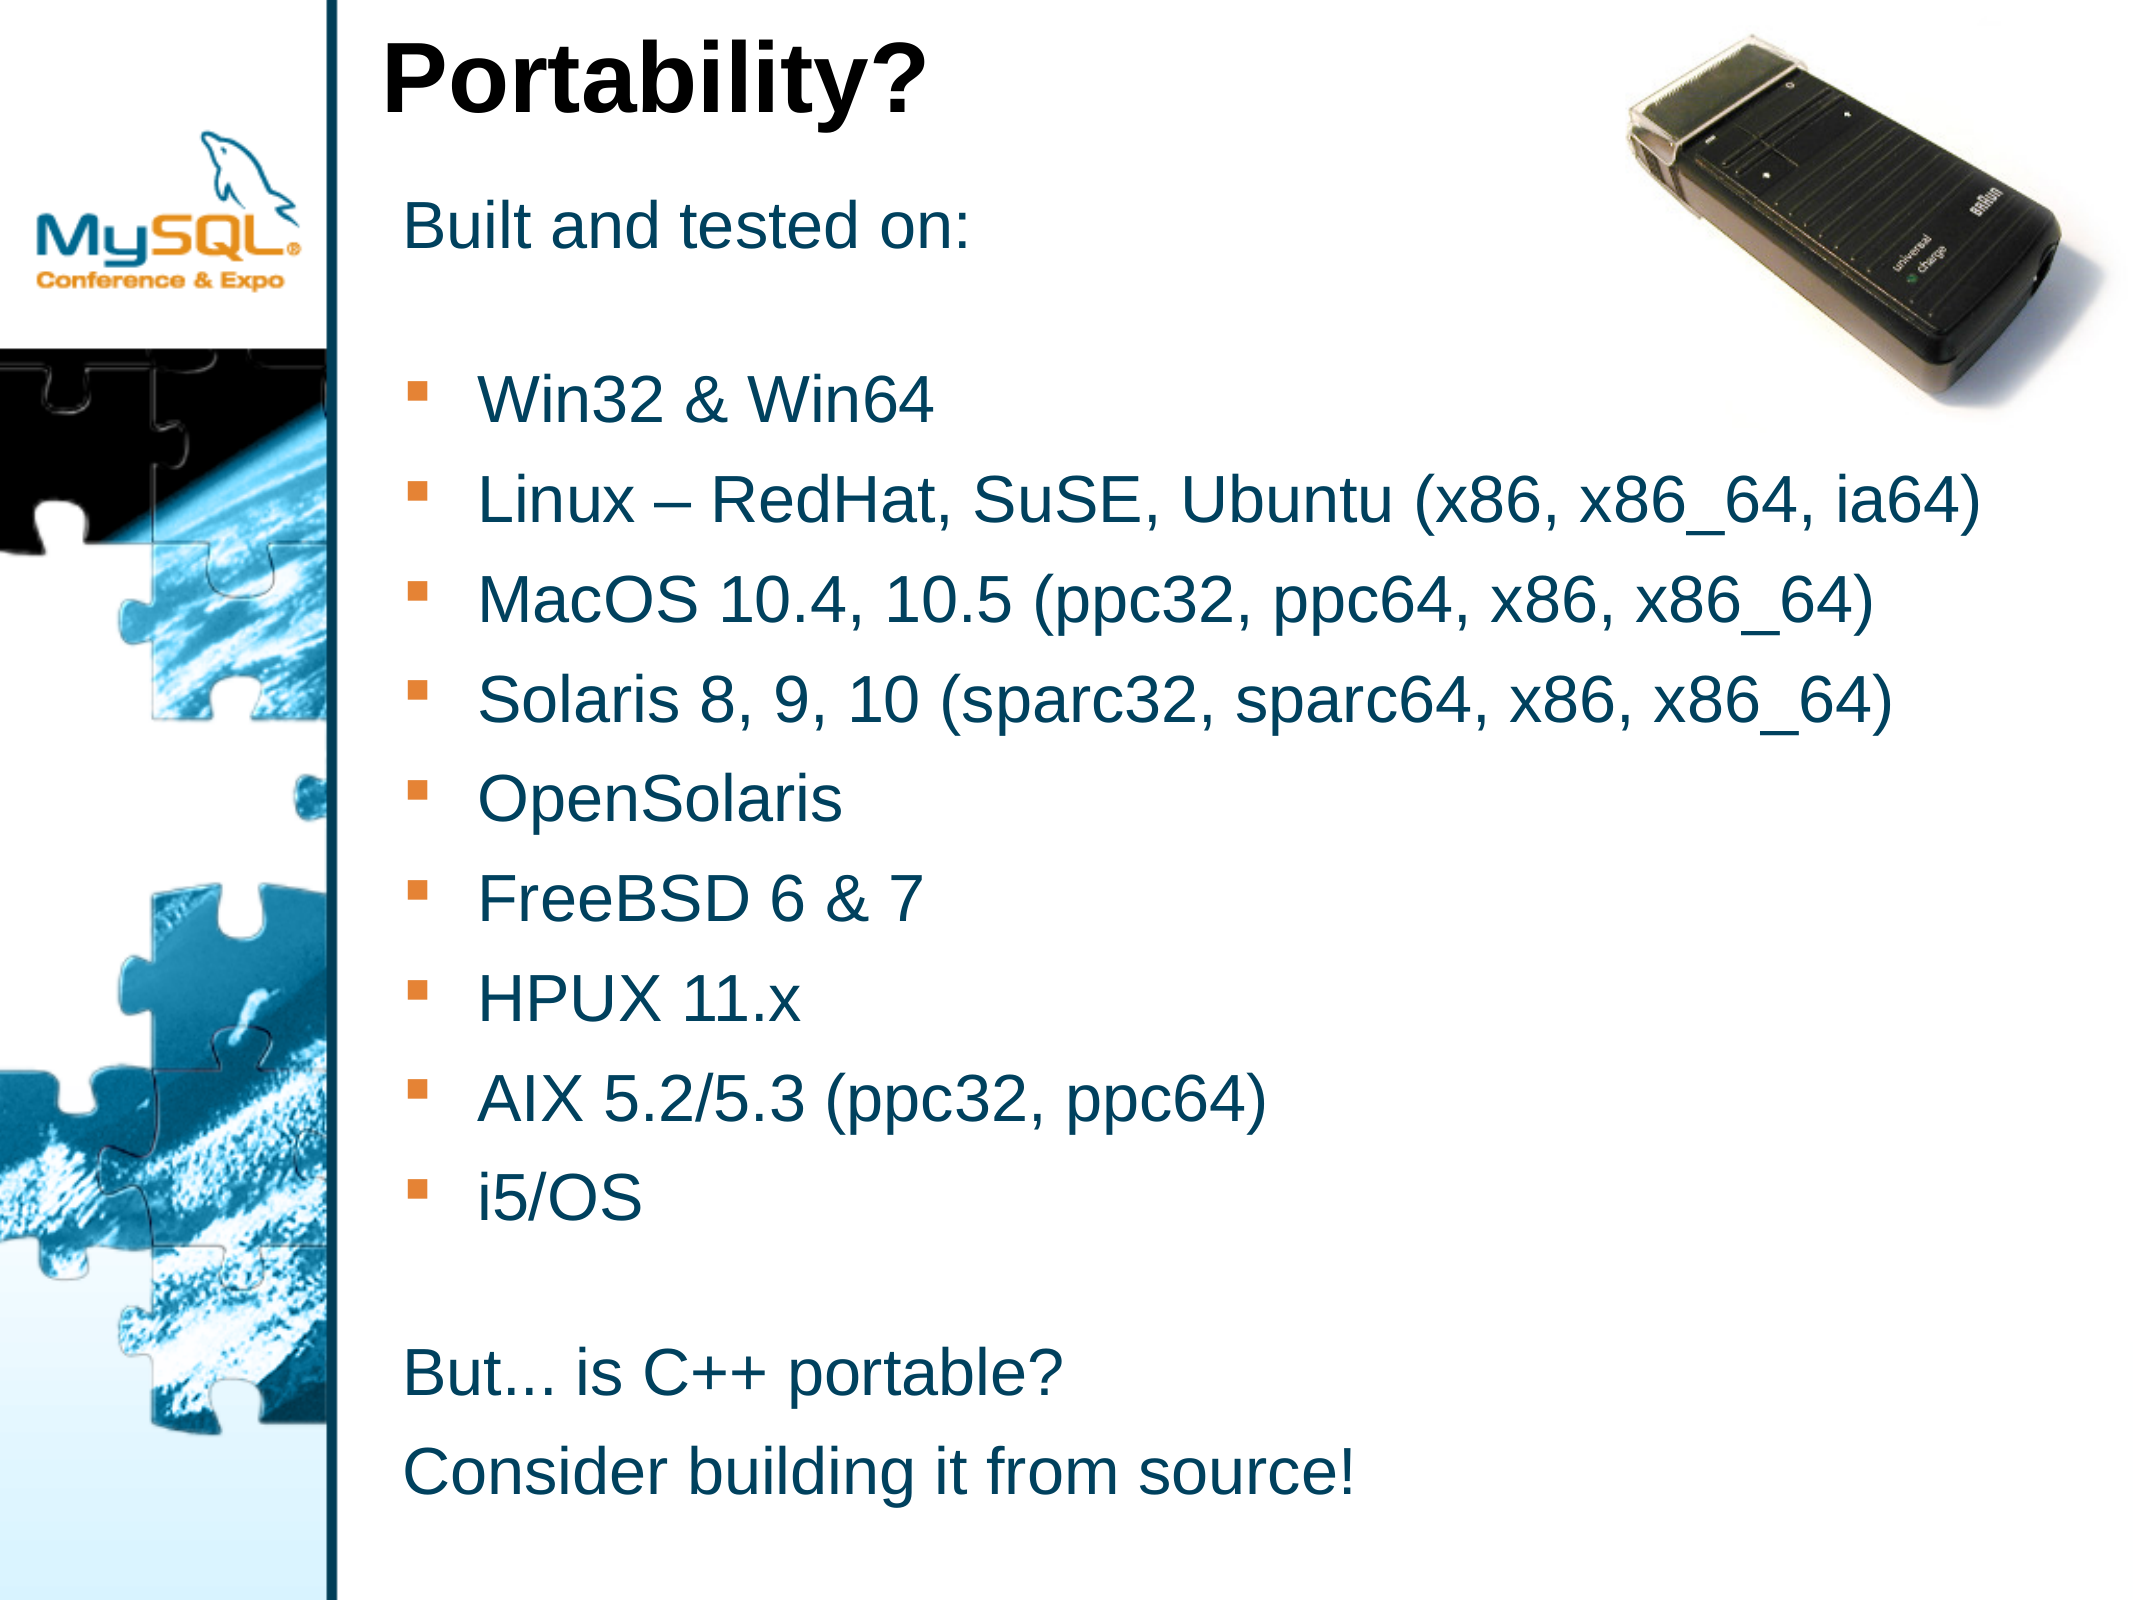

# Portability?
Built and tested on:
Win32 & Win64
Linux – RedHat, SuSE, Ubuntu (x86, x86_64, ia64)
MacOS 10.4, 10.5 (ppc32, ppc64, x86, x86_64)
Solaris 8, 9, 10 (sparc32, sparc64, x86, x86_64)
OpenSolaris
FreeBSD 6 & 7
HPUX 11.x
AIX 5.2/5.3 (ppc32, ppc64)
i5/OS
But... is C++ portable?
Consider building it from source!